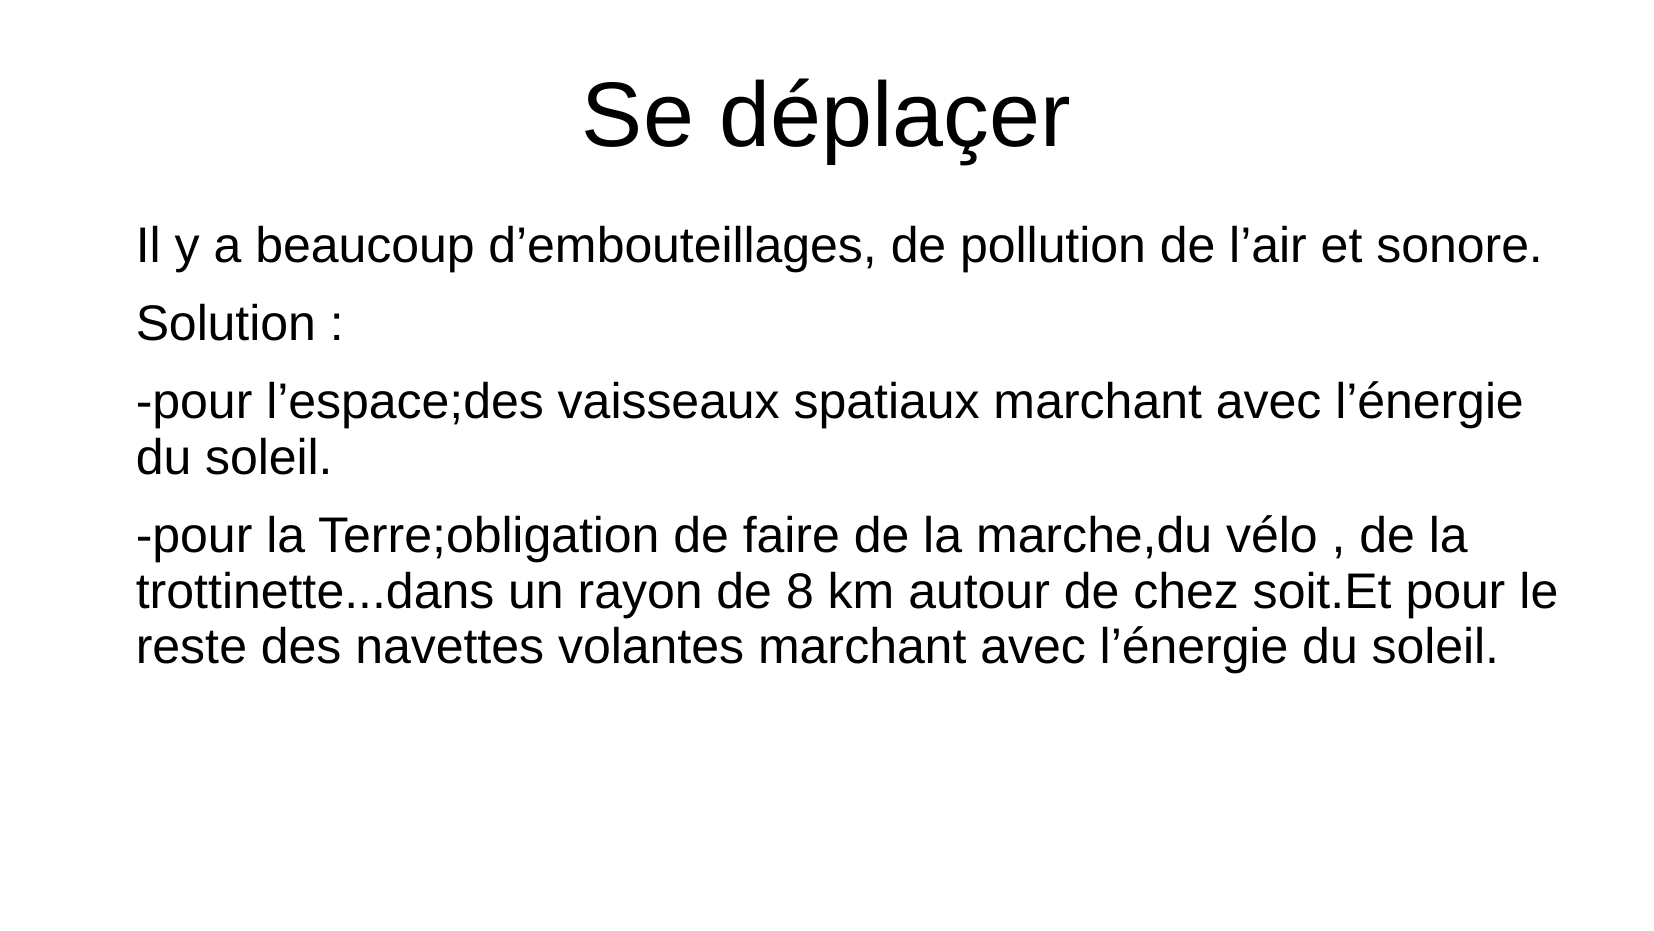

# Se déplaçer
Il y a beaucoup d’embouteillages, de pollution de l’air et sonore.
Solution :
-pour l’espace;des vaisseaux spatiaux marchant avec l’énergie du soleil.
-pour la Terre;obligation de faire de la marche,du vélo , de la trottinette...dans un rayon de 8 km autour de chez soit.Et pour le reste des navettes volantes marchant avec l’énergie du soleil.